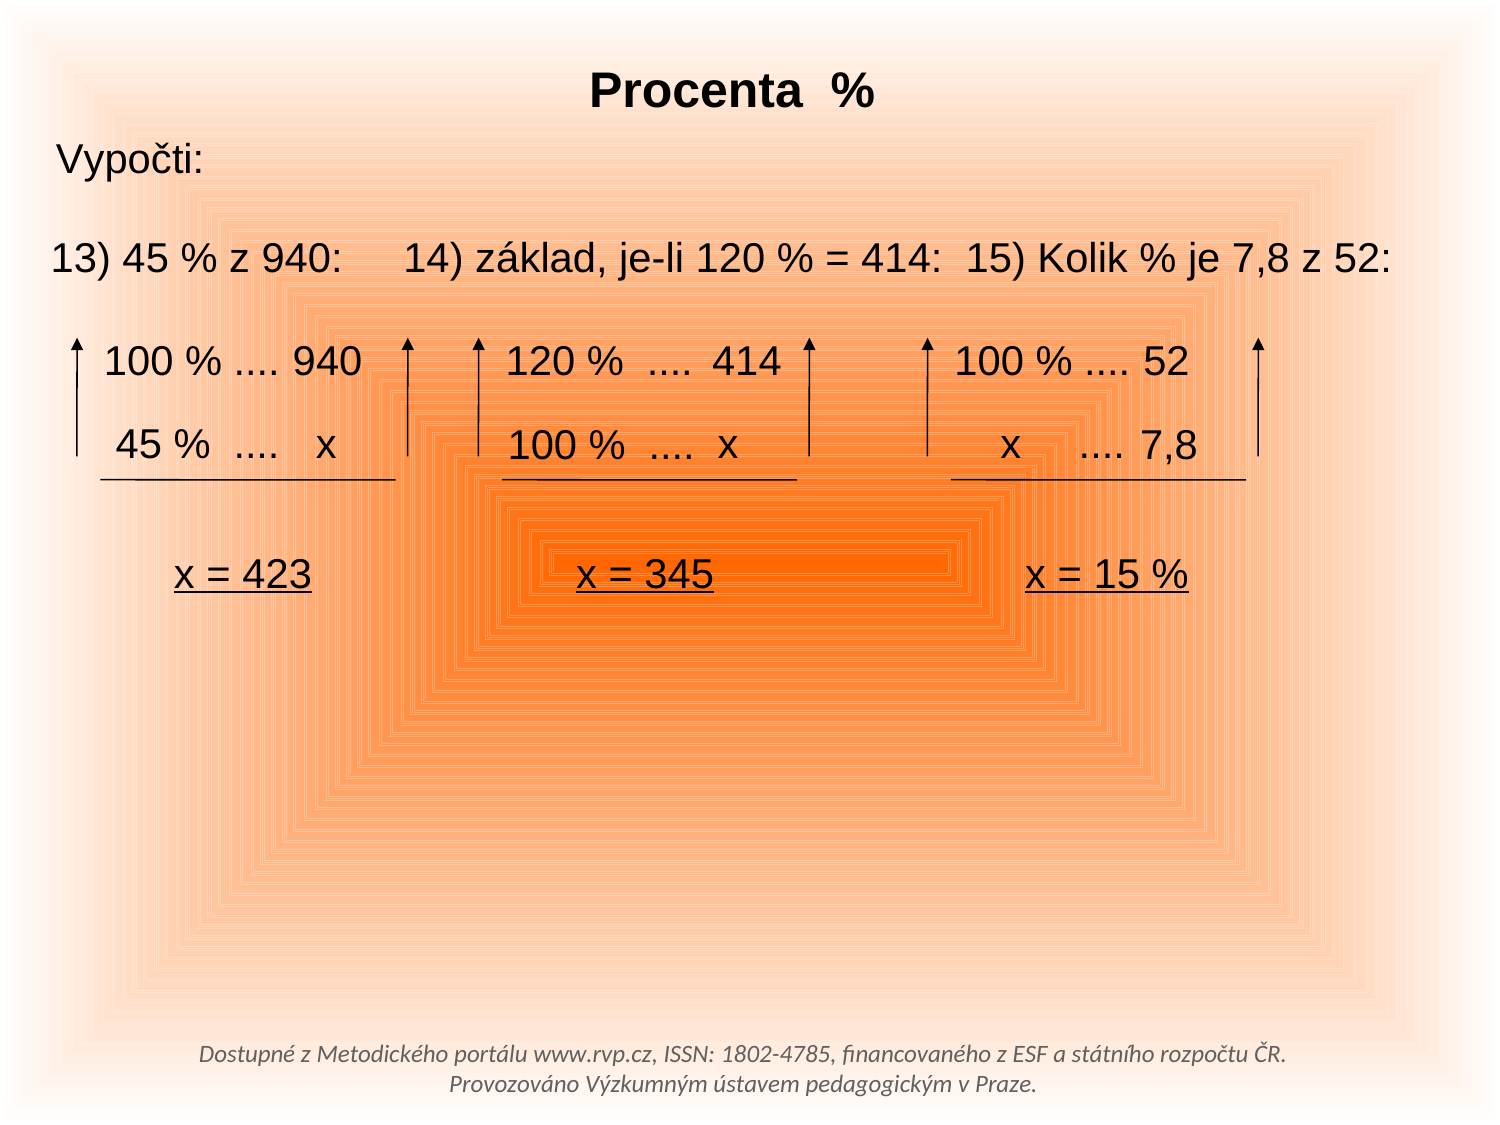

Procenta %
Vypočti:
13) 45 % z 940:
14) základ, je-li 120 % = 414:
15) Kolik % je 7,8 z 52:
100 % ....
940
120 % ....
414
100 % ....
52
45 % ....
x
x
 x ....
100 % ....
7,8
x = 423
x = 345
x = 15 %
Dostupné z Metodického portálu www.rvp.cz, ISSN: 1802-4785, financovaného z ESF a státního rozpočtu ČR. Provozováno Výzkumným ústavem pedagogickým v Praze.